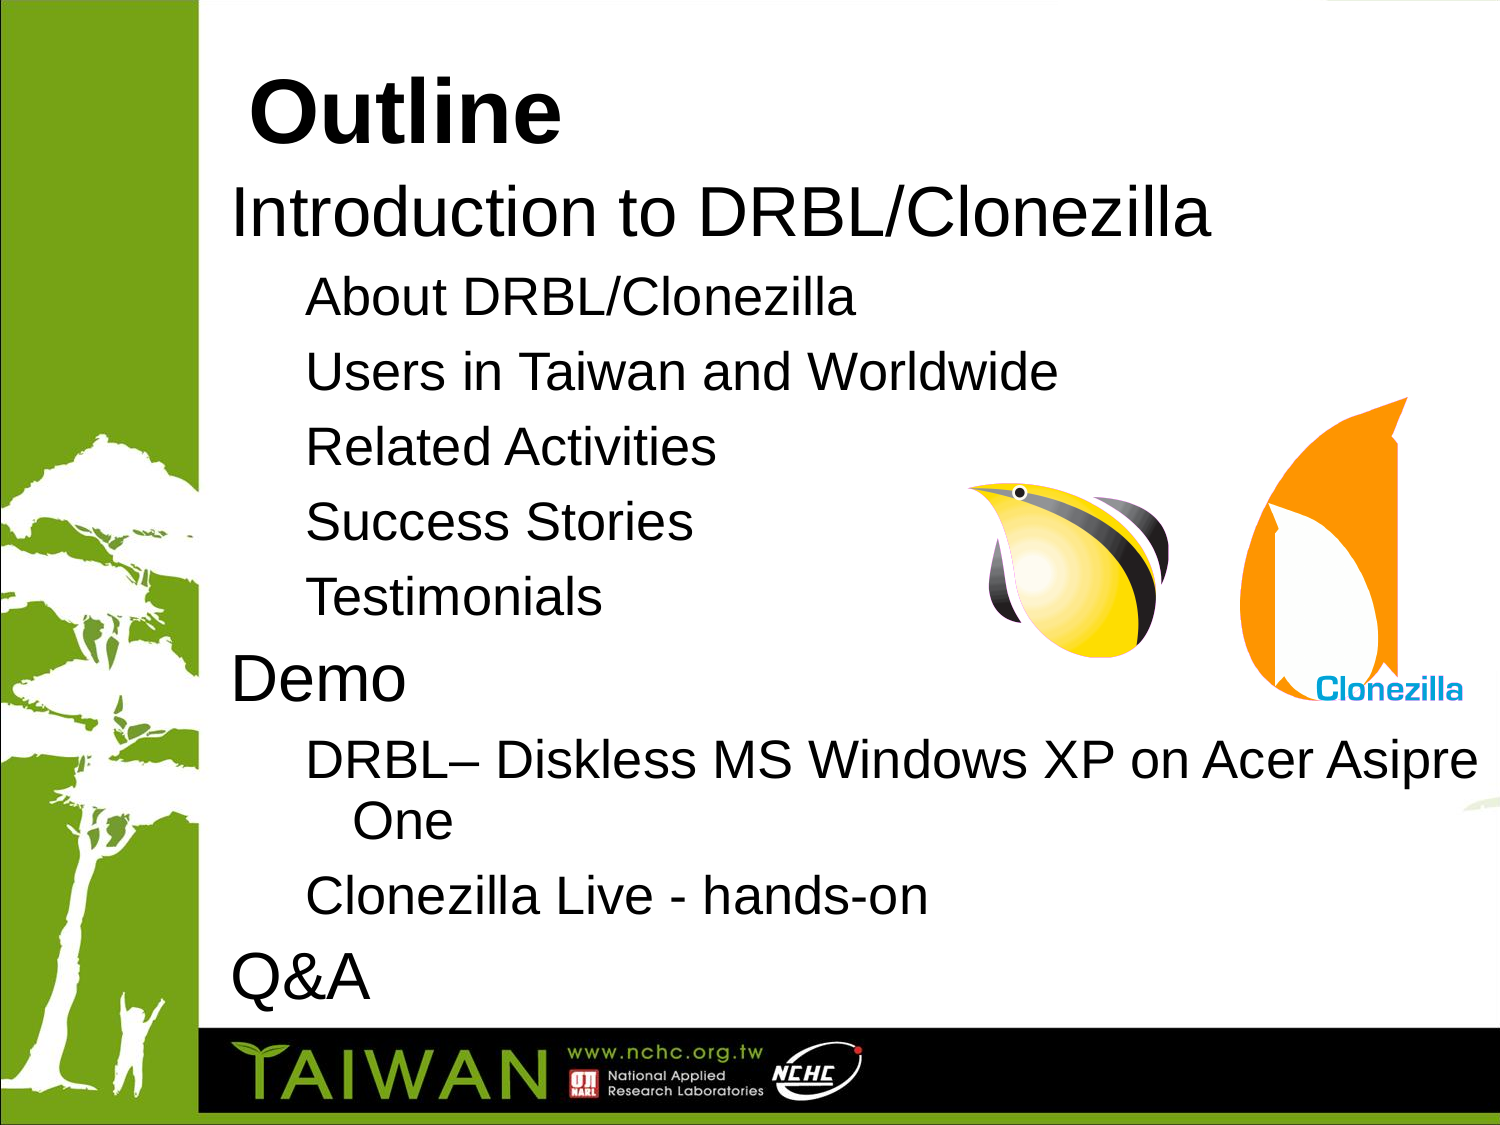

# Outline
Introduction to DRBL/Clonezilla
About DRBL/Clonezilla
Users in Taiwan and Worldwide
Related Activities
Success Stories
Testimonials
Demo
DRBL– Diskless MS Windows XP on Acer Asipre One
Clonezilla Live - hands-on
Q&A